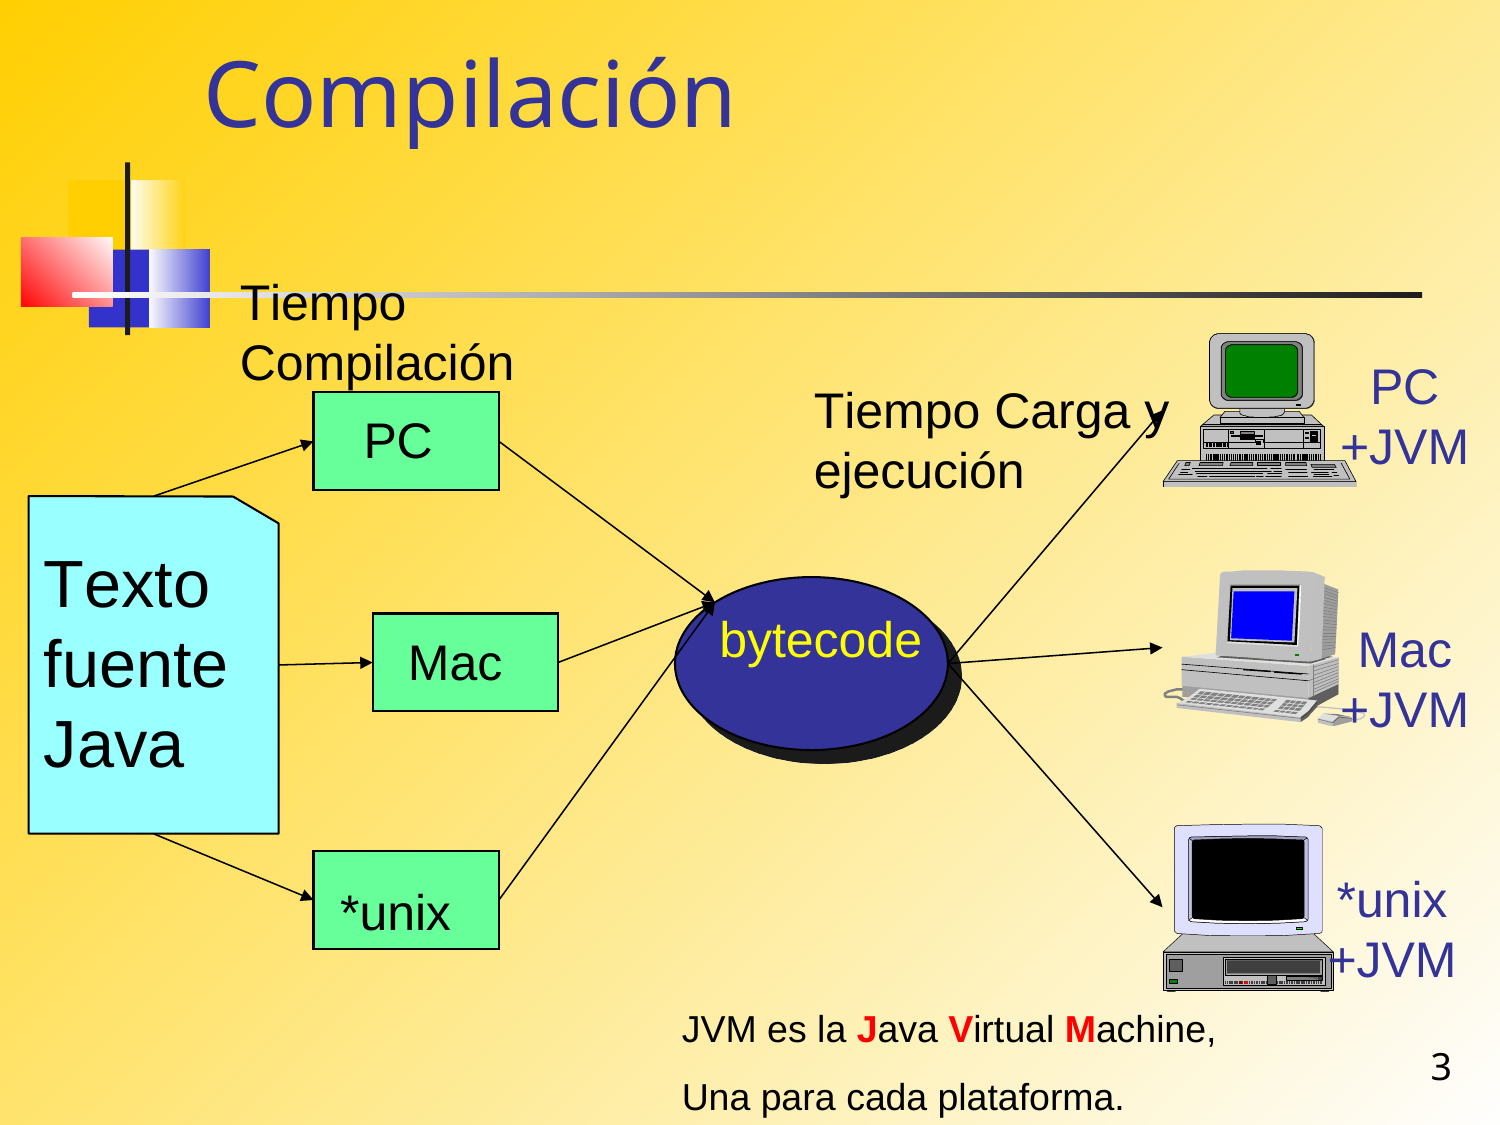

# Compilación
Tiempo Compilación
PC
+JVM
Tiempo Carga y ejecución
PC
Texto fuente Java
bytecode
Mac
+JVM
Mac
*unix
+JVM
*unix
JVM es la Java Virtual Machine,
Una para cada plataforma.
3